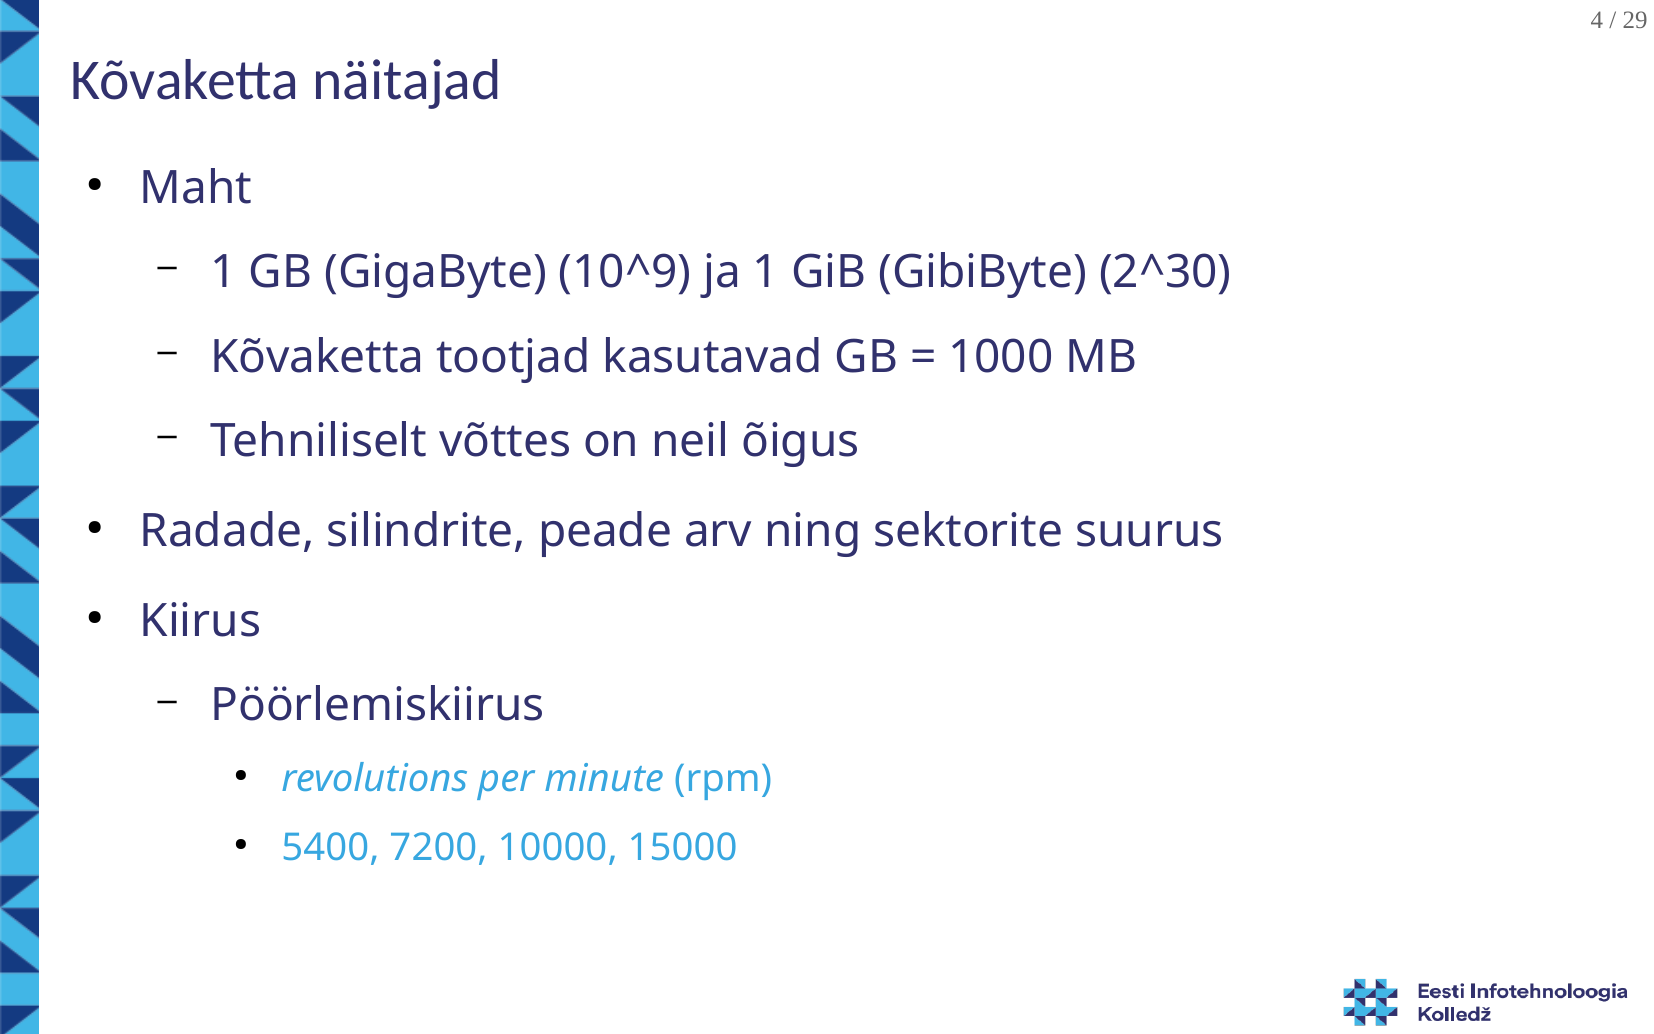

# Kõvaketta näitajad
Maht
1 GB (GigaByte) (10^9) ja 1 GiB (GibiByte) (2^30)
Kõvaketta tootjad kasutavad GB = 1000 MB
Tehniliselt võttes on neil õigus
Radade, silindrite, peade arv ning sektorite suurus
Kiirus
Pöörlemiskiirus
revolutions per minute (rpm)
5400, 7200, 10000, 15000